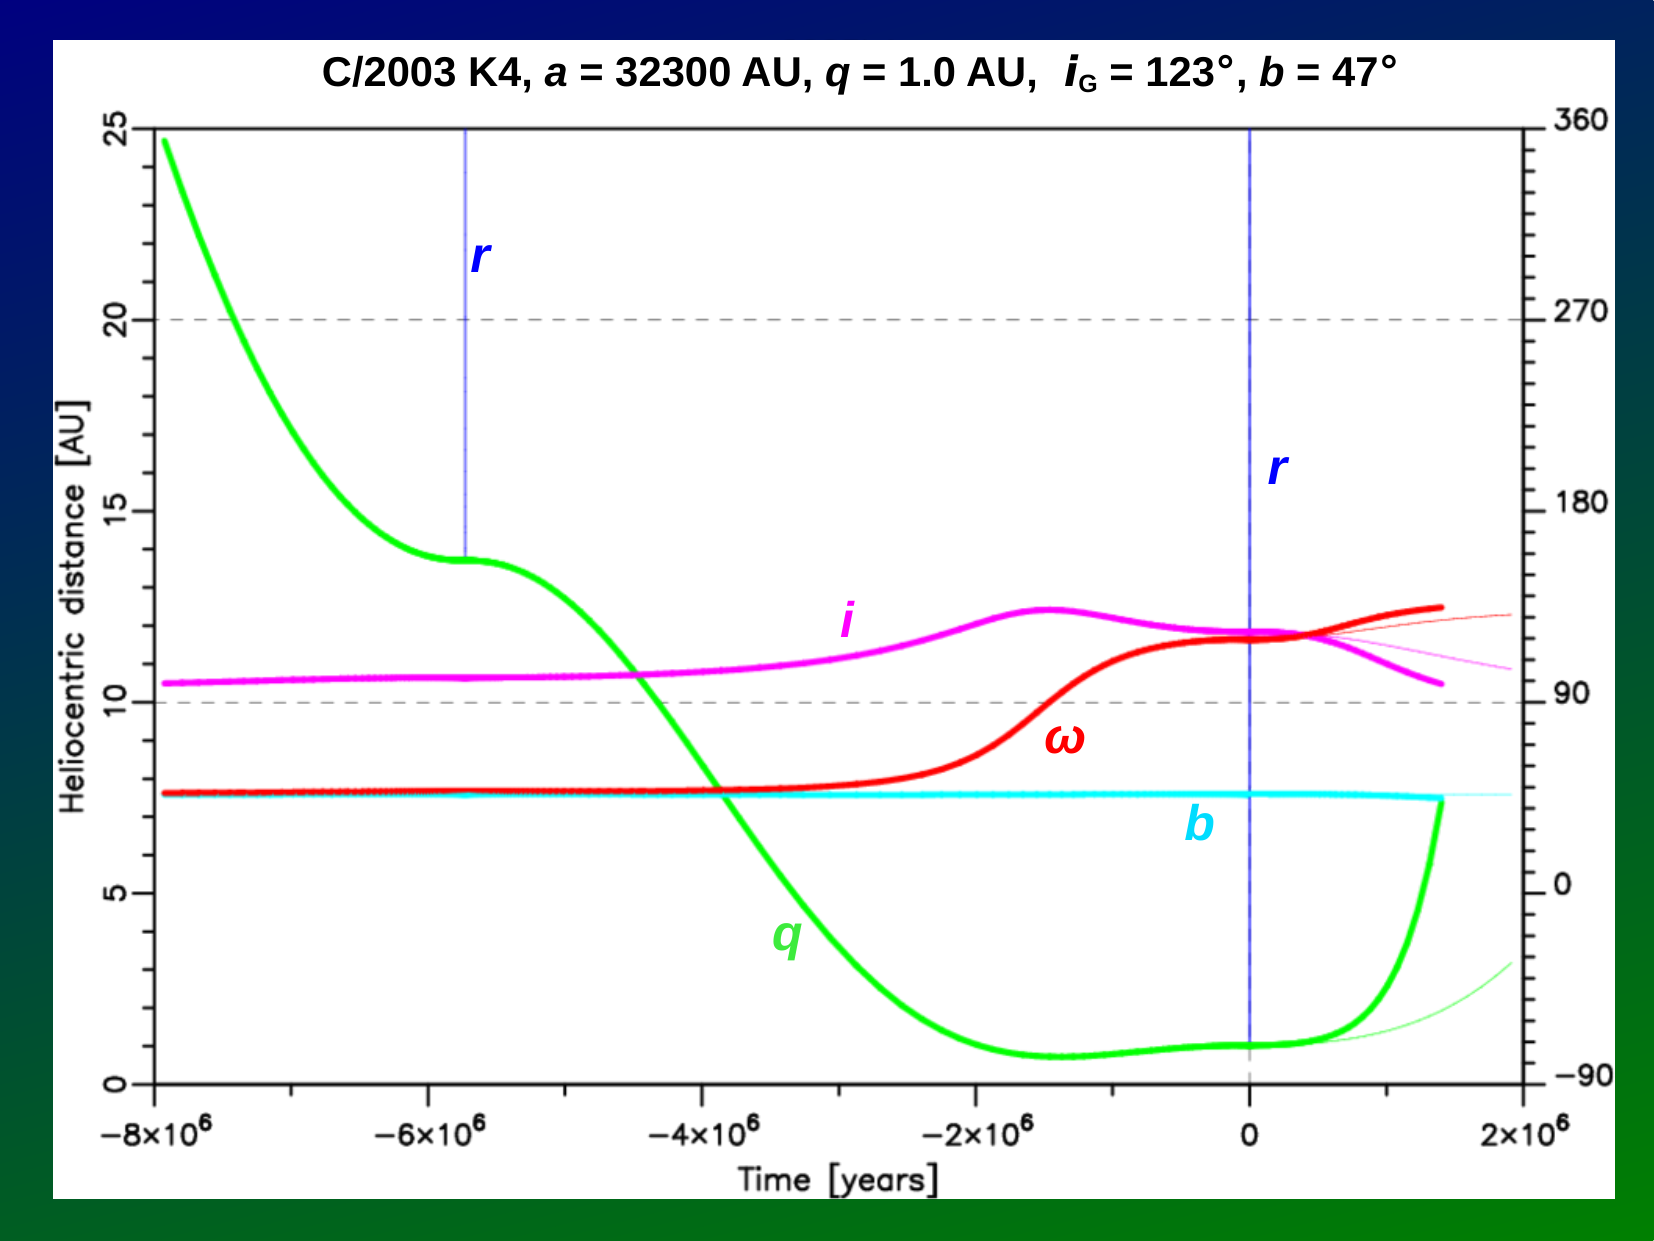

C/2003 K4, a = 32300 AU, q = 1.0 AU, iG = 123°, b = 47°
r
r
i
ω
b
q